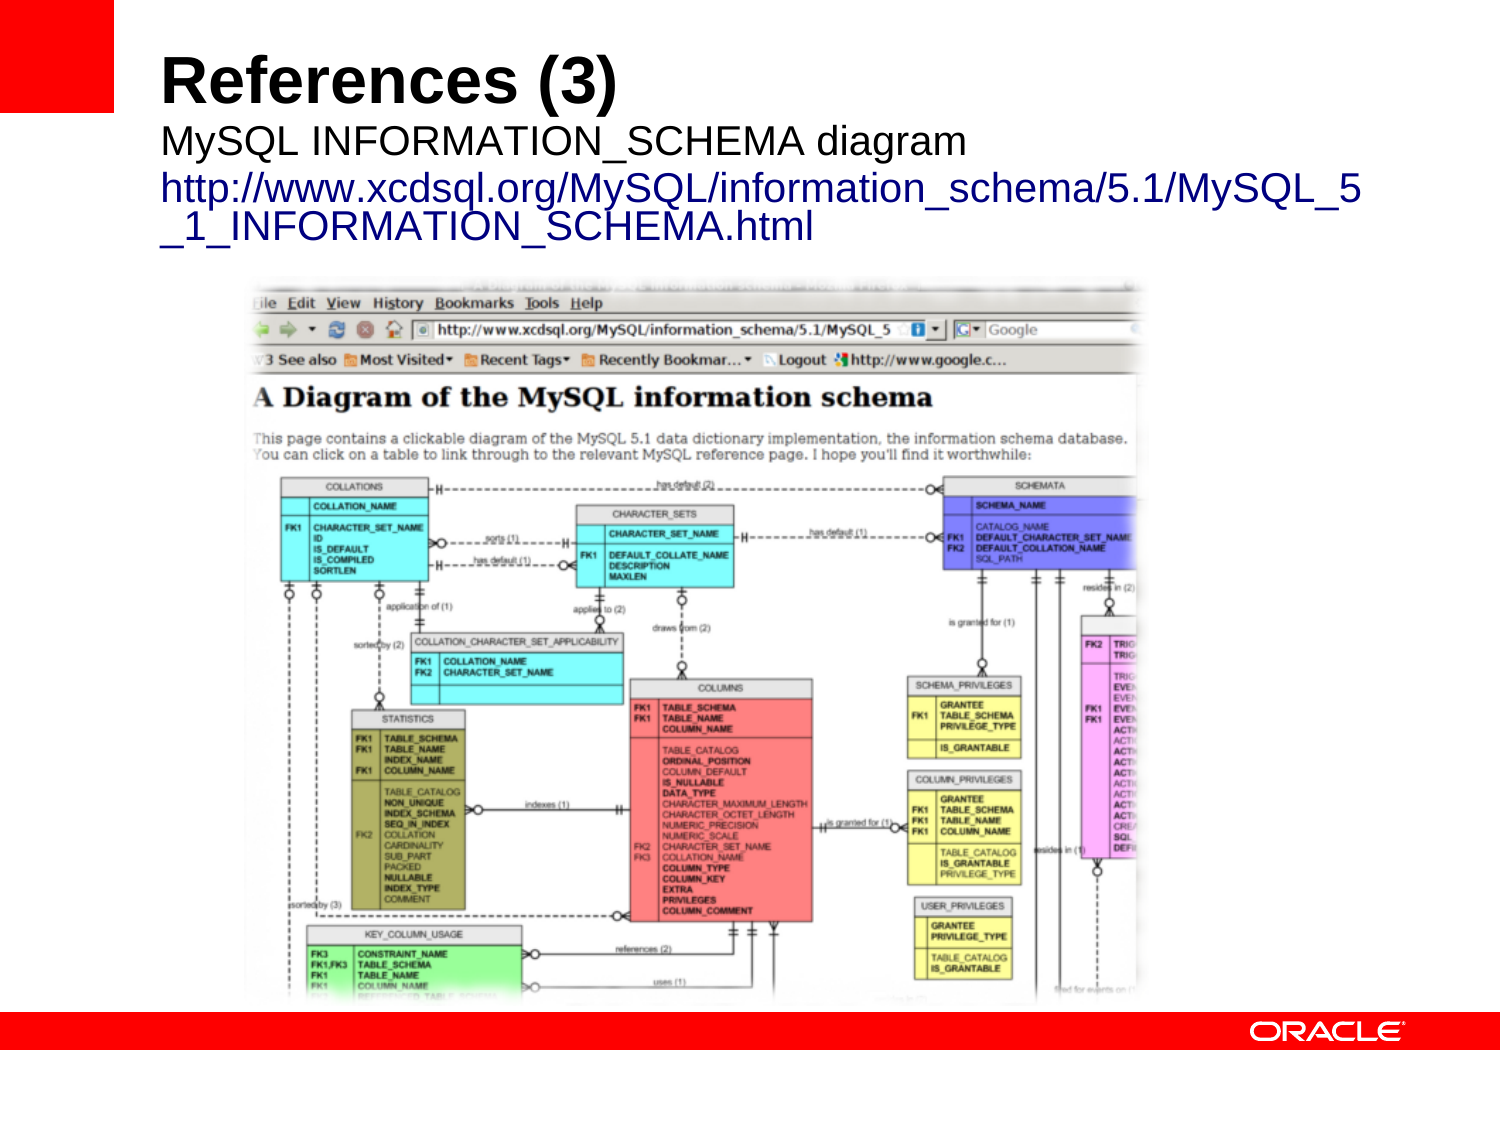

# References (3) MySQL INFORMATION_SCHEMA diagram http://www.xcdsql.org/MySQL/information_schema/5.1/MySQL_5_1_INFORMATION_SCHEMA.html